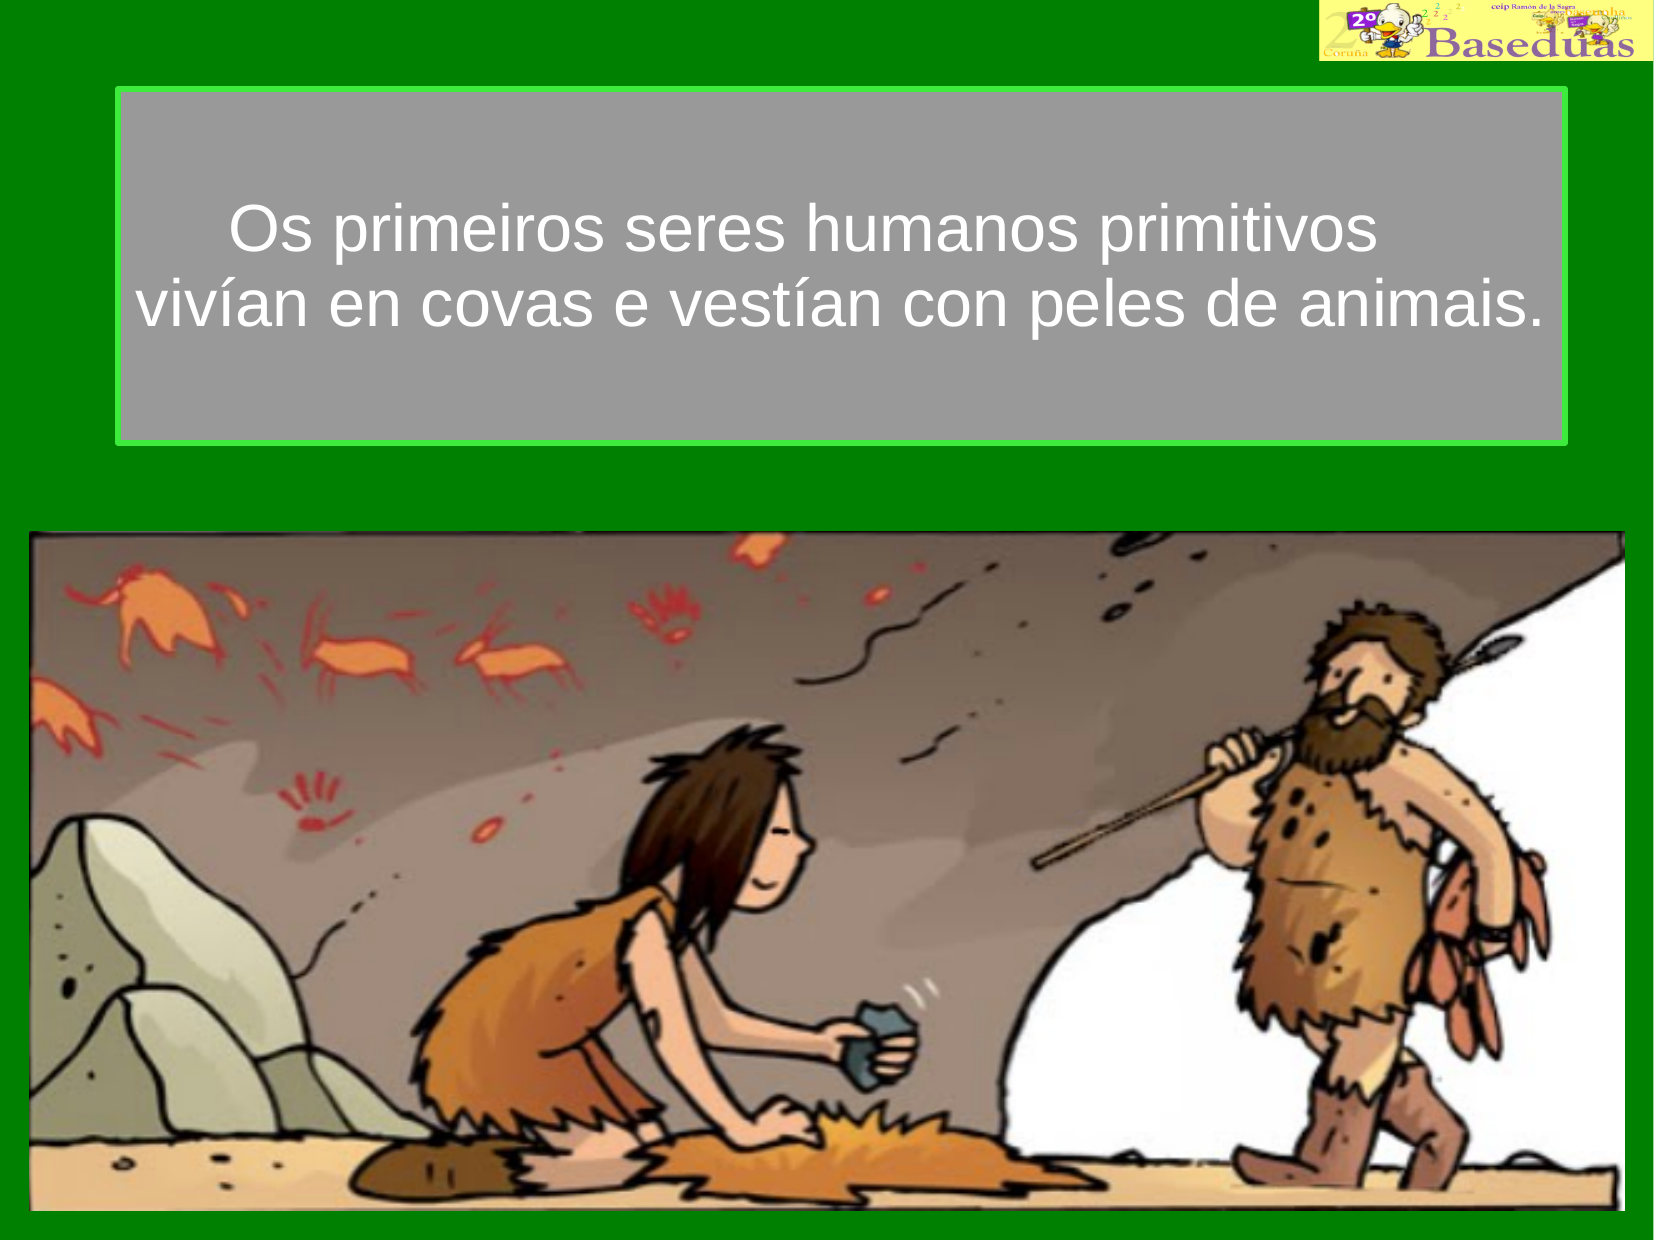

Os primeiros seres humanos primitivos
vivían en covas e vestían con peles de animais.